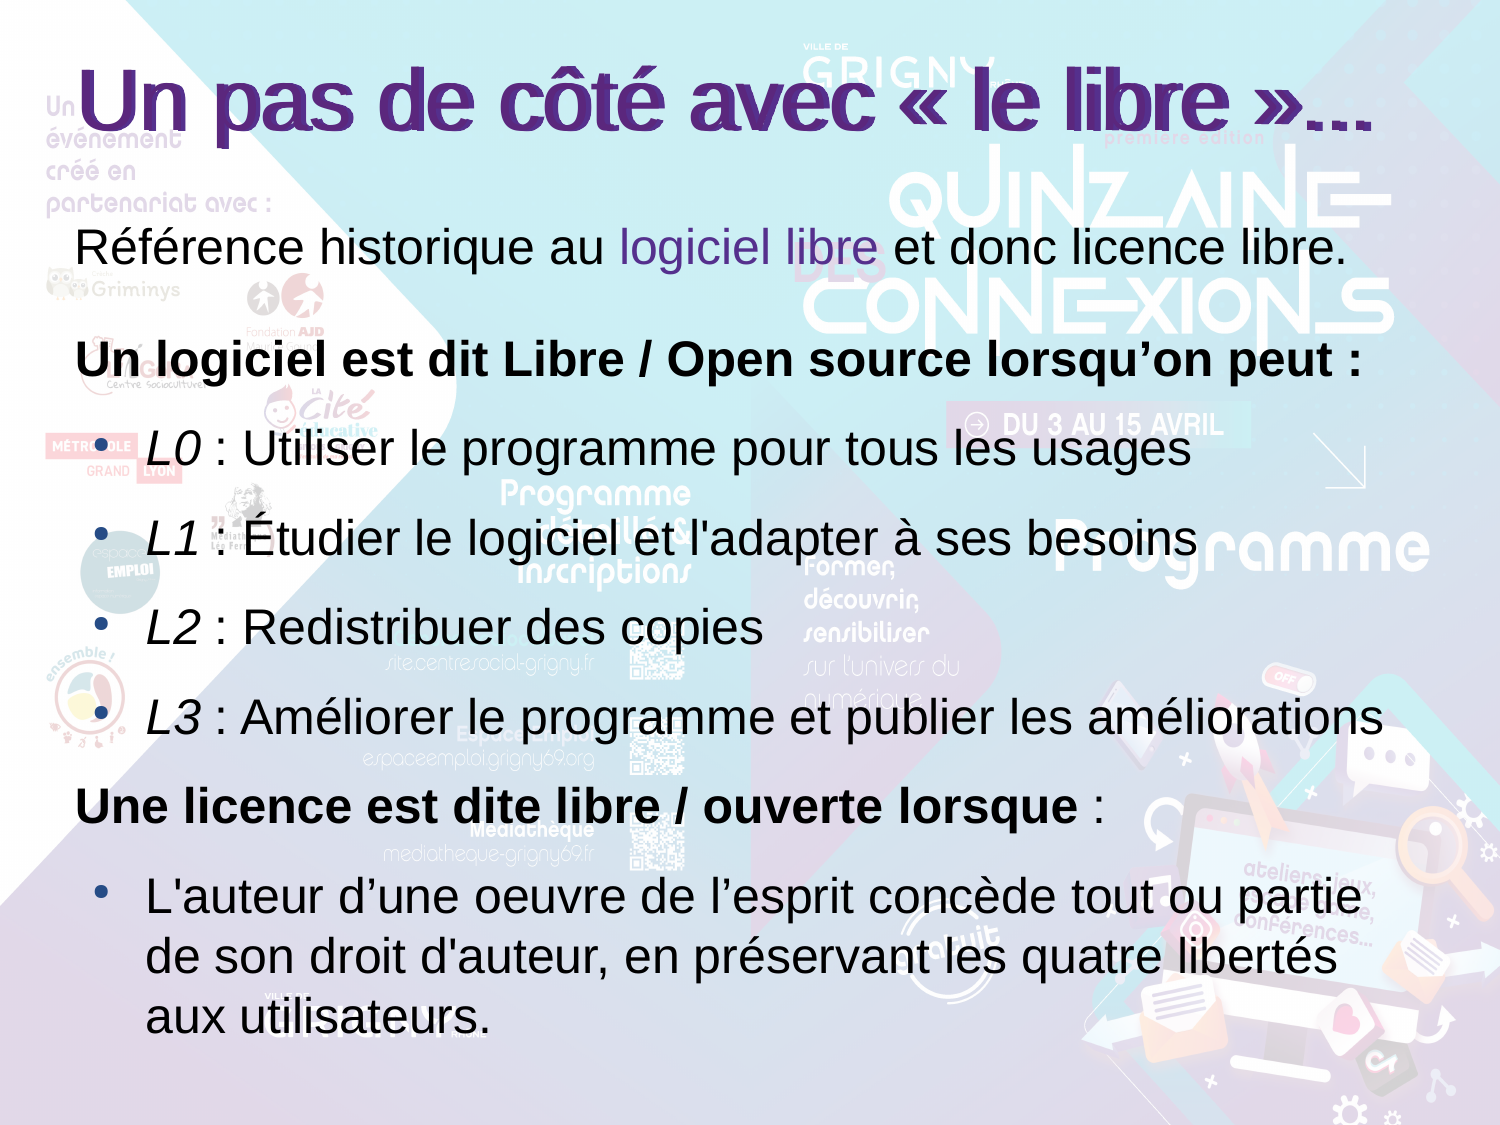

# Un pas de côté avec « le libre »...
Référence historique au logiciel libre et donc licence libre.
Un logiciel est dit Libre / Open source lorsqu’on peut :
L0 : Utiliser le programme pour tous les usages
L1 : Étudier le logiciel et l'adapter à ses besoins
L2 : Redistribuer des copies
L3 : Améliorer le programme et publier les améliorations
Une licence est dite libre / ouverte lorsque :
L'auteur d’une oeuvre de l’esprit concède tout ou partie de son droit d'auteur, en préservant les quatre libertés aux utilisateurs.